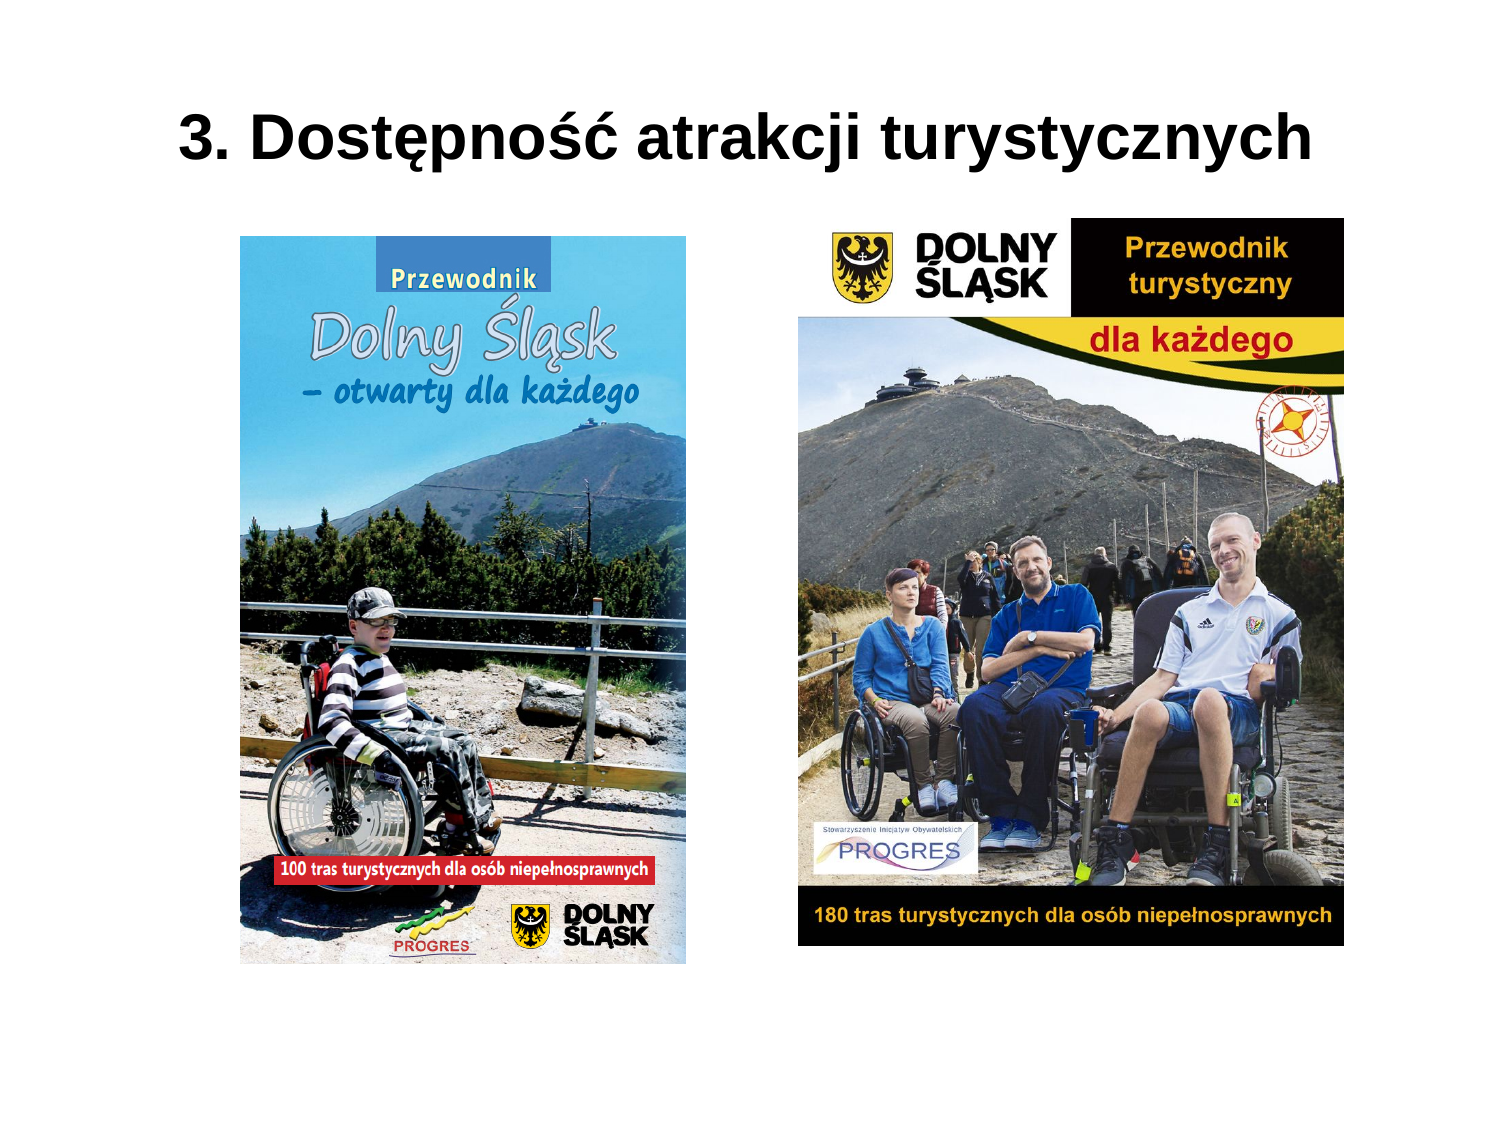

# 3. Dostępność atrakcji turystycznych
 2014 2021